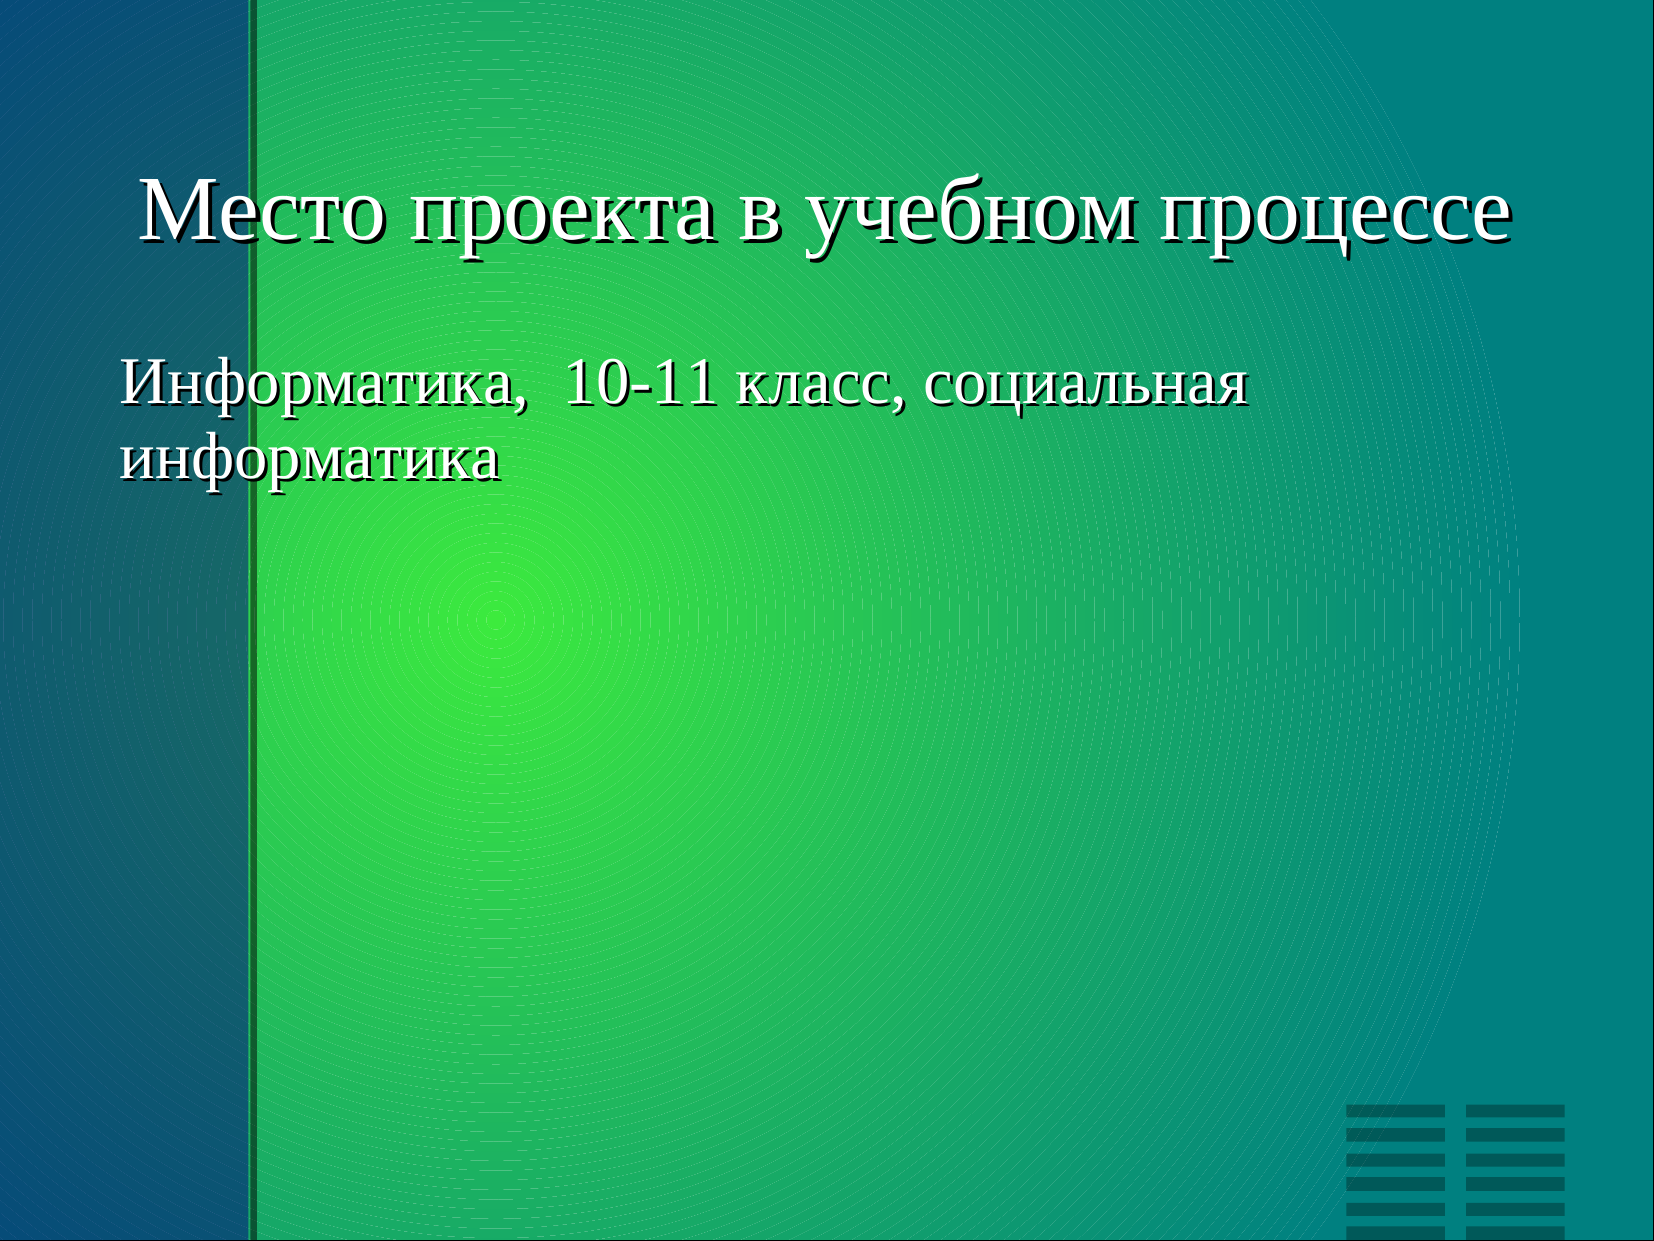

# Место проекта в учебном процессе
Информатика, 10-11 класс, социальная информатика